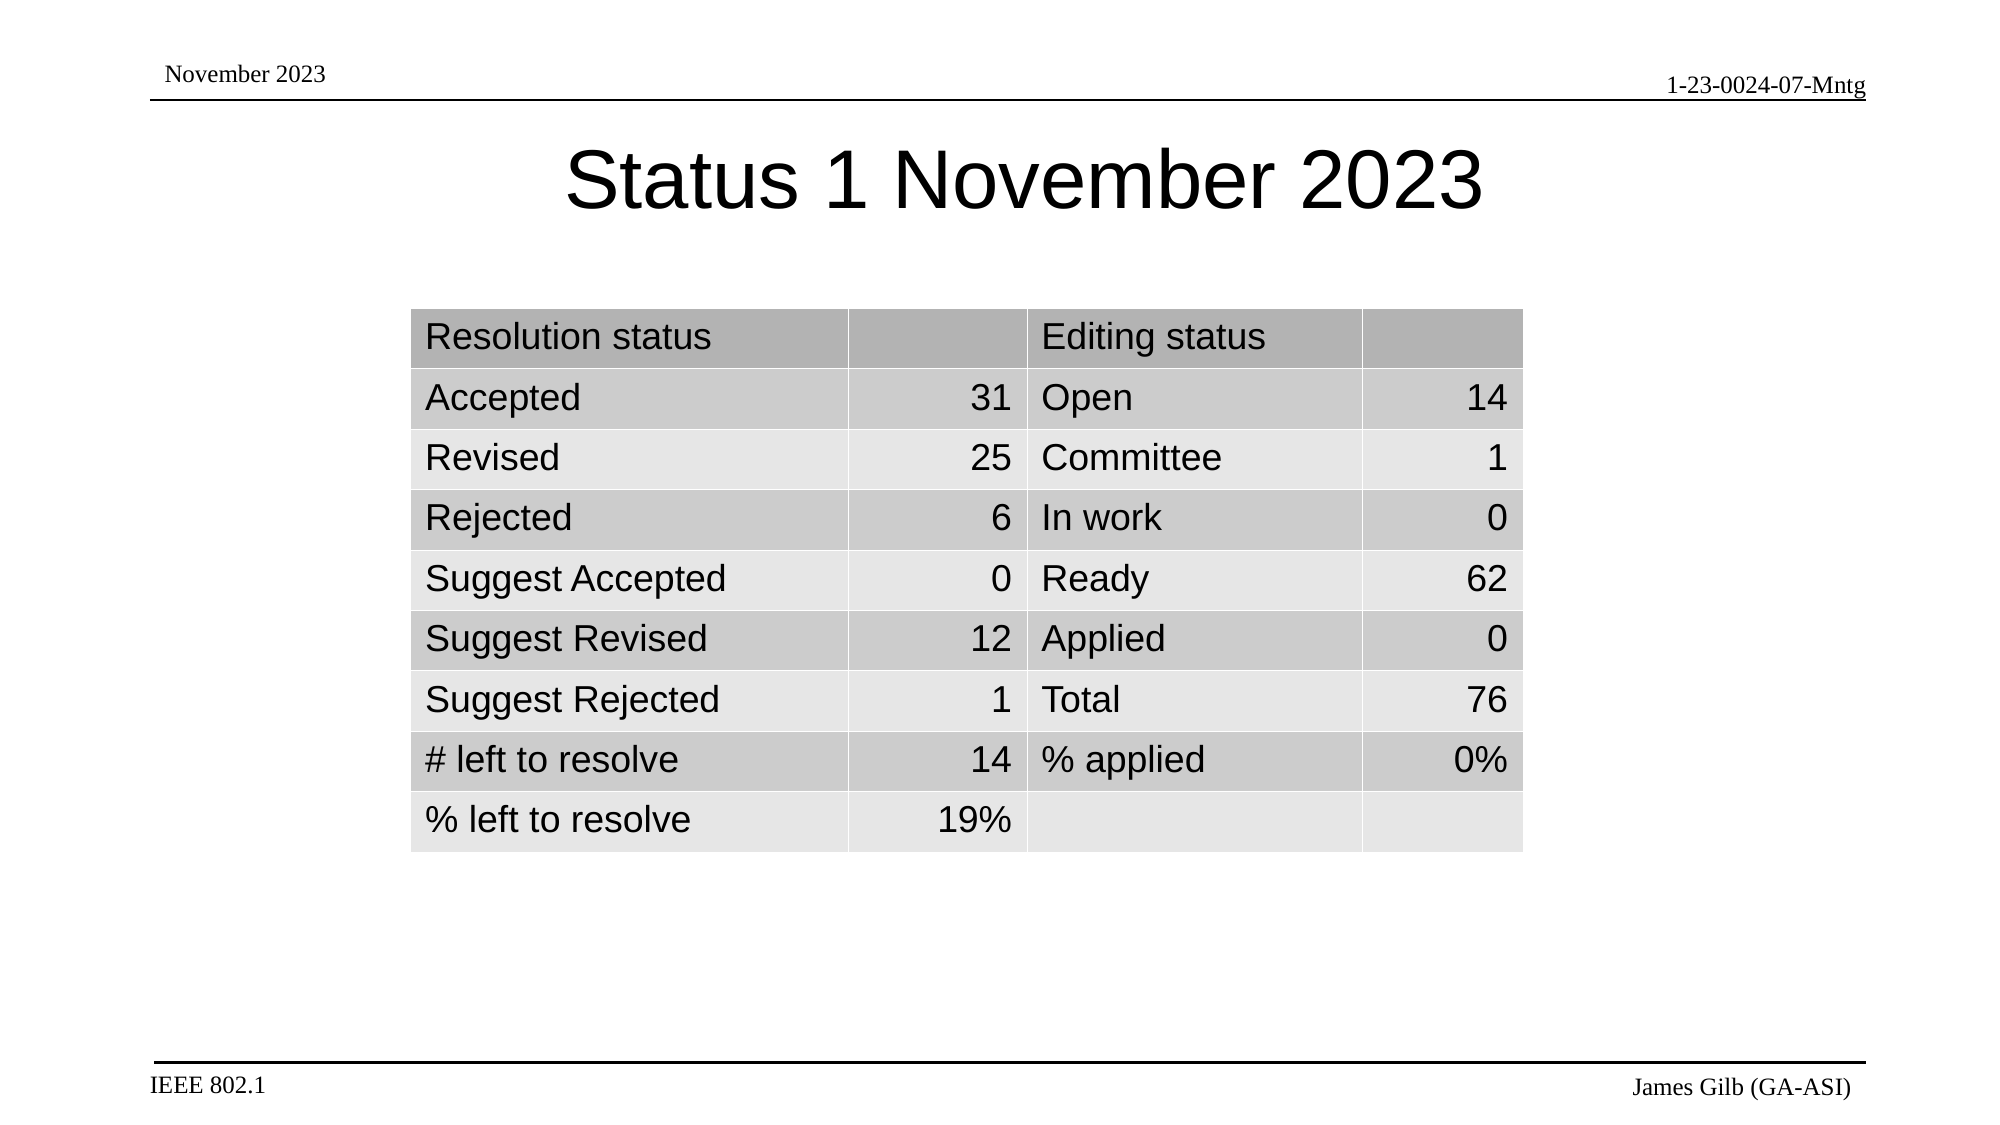

# Status 1 November 2023
| Resolution status | | Editing status | |
| --- | --- | --- | --- |
| Accepted | 31 | Open | 14 |
| Revised | 25 | Committee | 1 |
| Rejected | 6 | In work | 0 |
| Suggest Accepted | 0 | Ready | 62 |
| Suggest Revised | 12 | Applied | 0 |
| Suggest Rejected | 1 | Total | 76 |
| # left to resolve | 14 | % applied | 0% |
| % left to resolve | 19% | | |